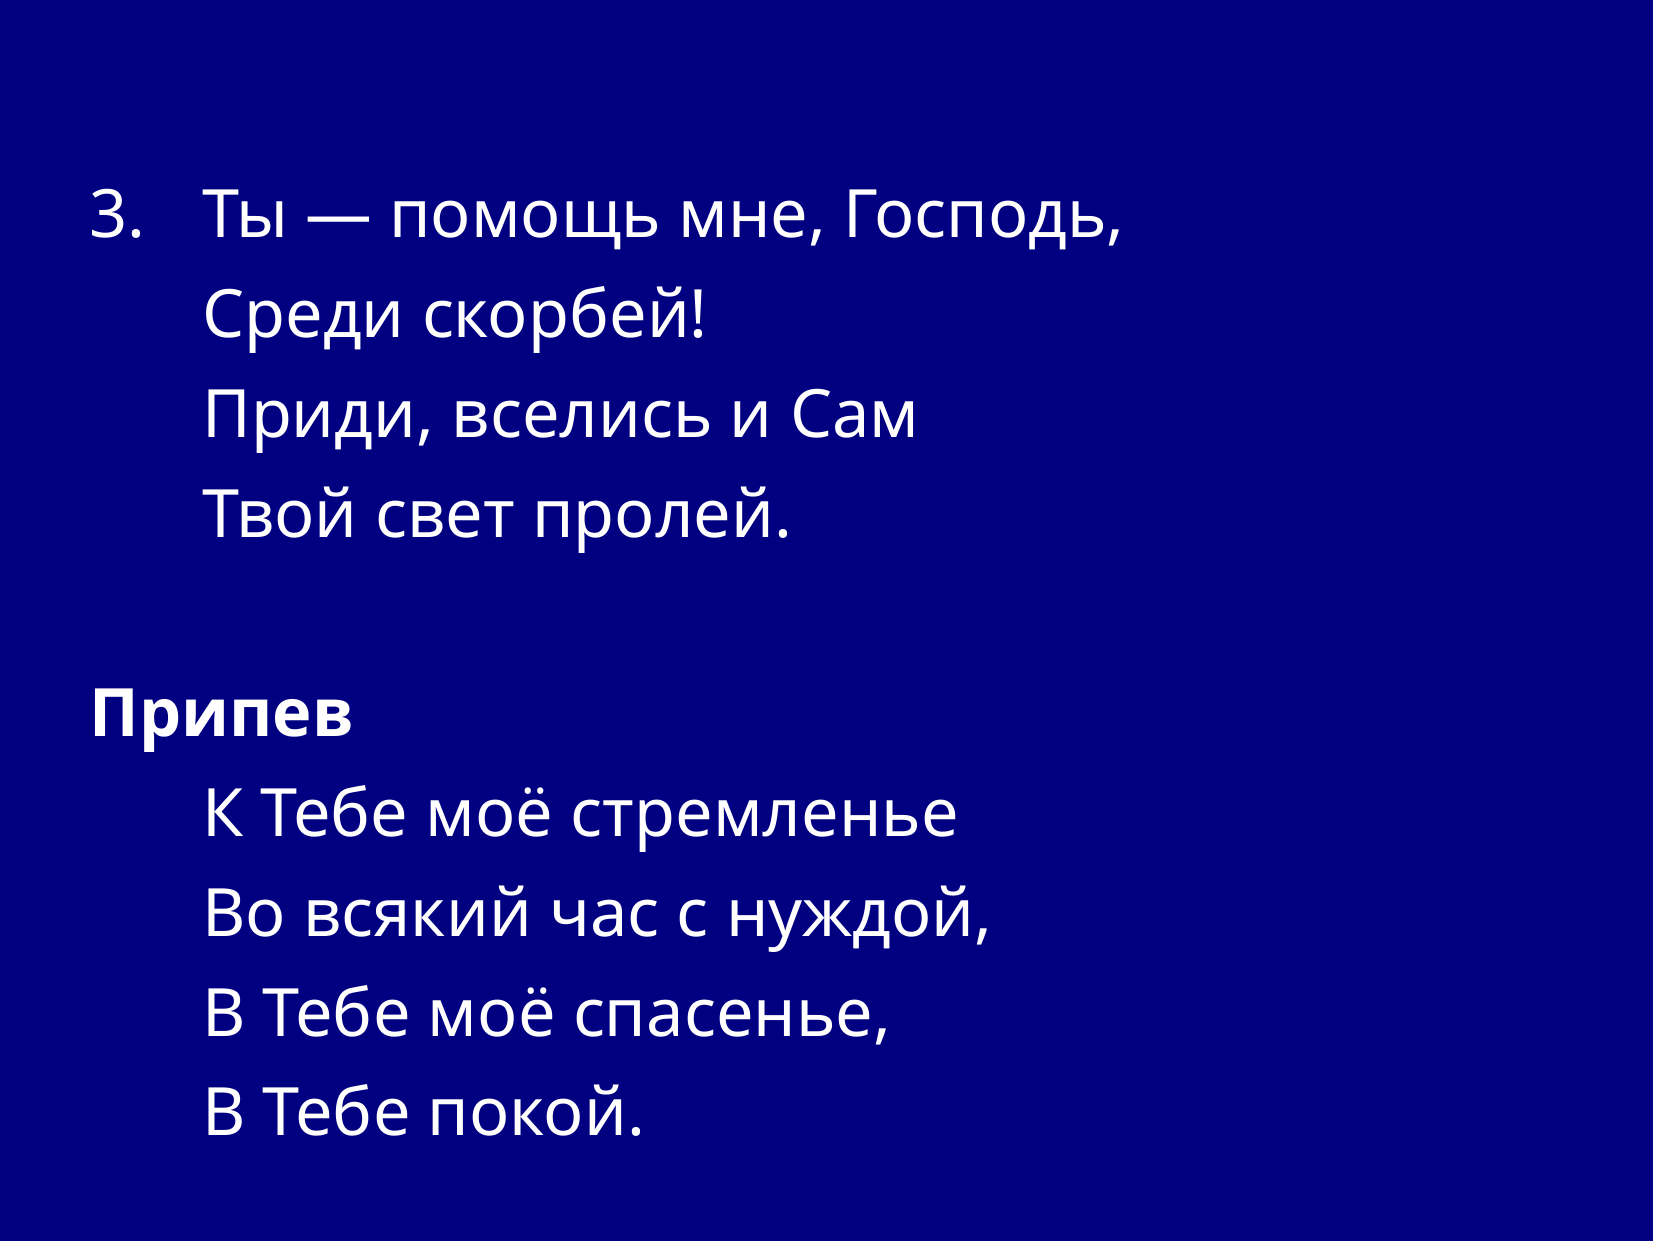

3.	Ты — помощь мне, Господь,
	Среди скорбей!
	Приди, вселись и Сам
	Твой свет пролей.
Припев
	К Тебе моё стремленье
	Во всякий час с нуждой,
	В Тебе моё спасенье,
	В Тебе покой.